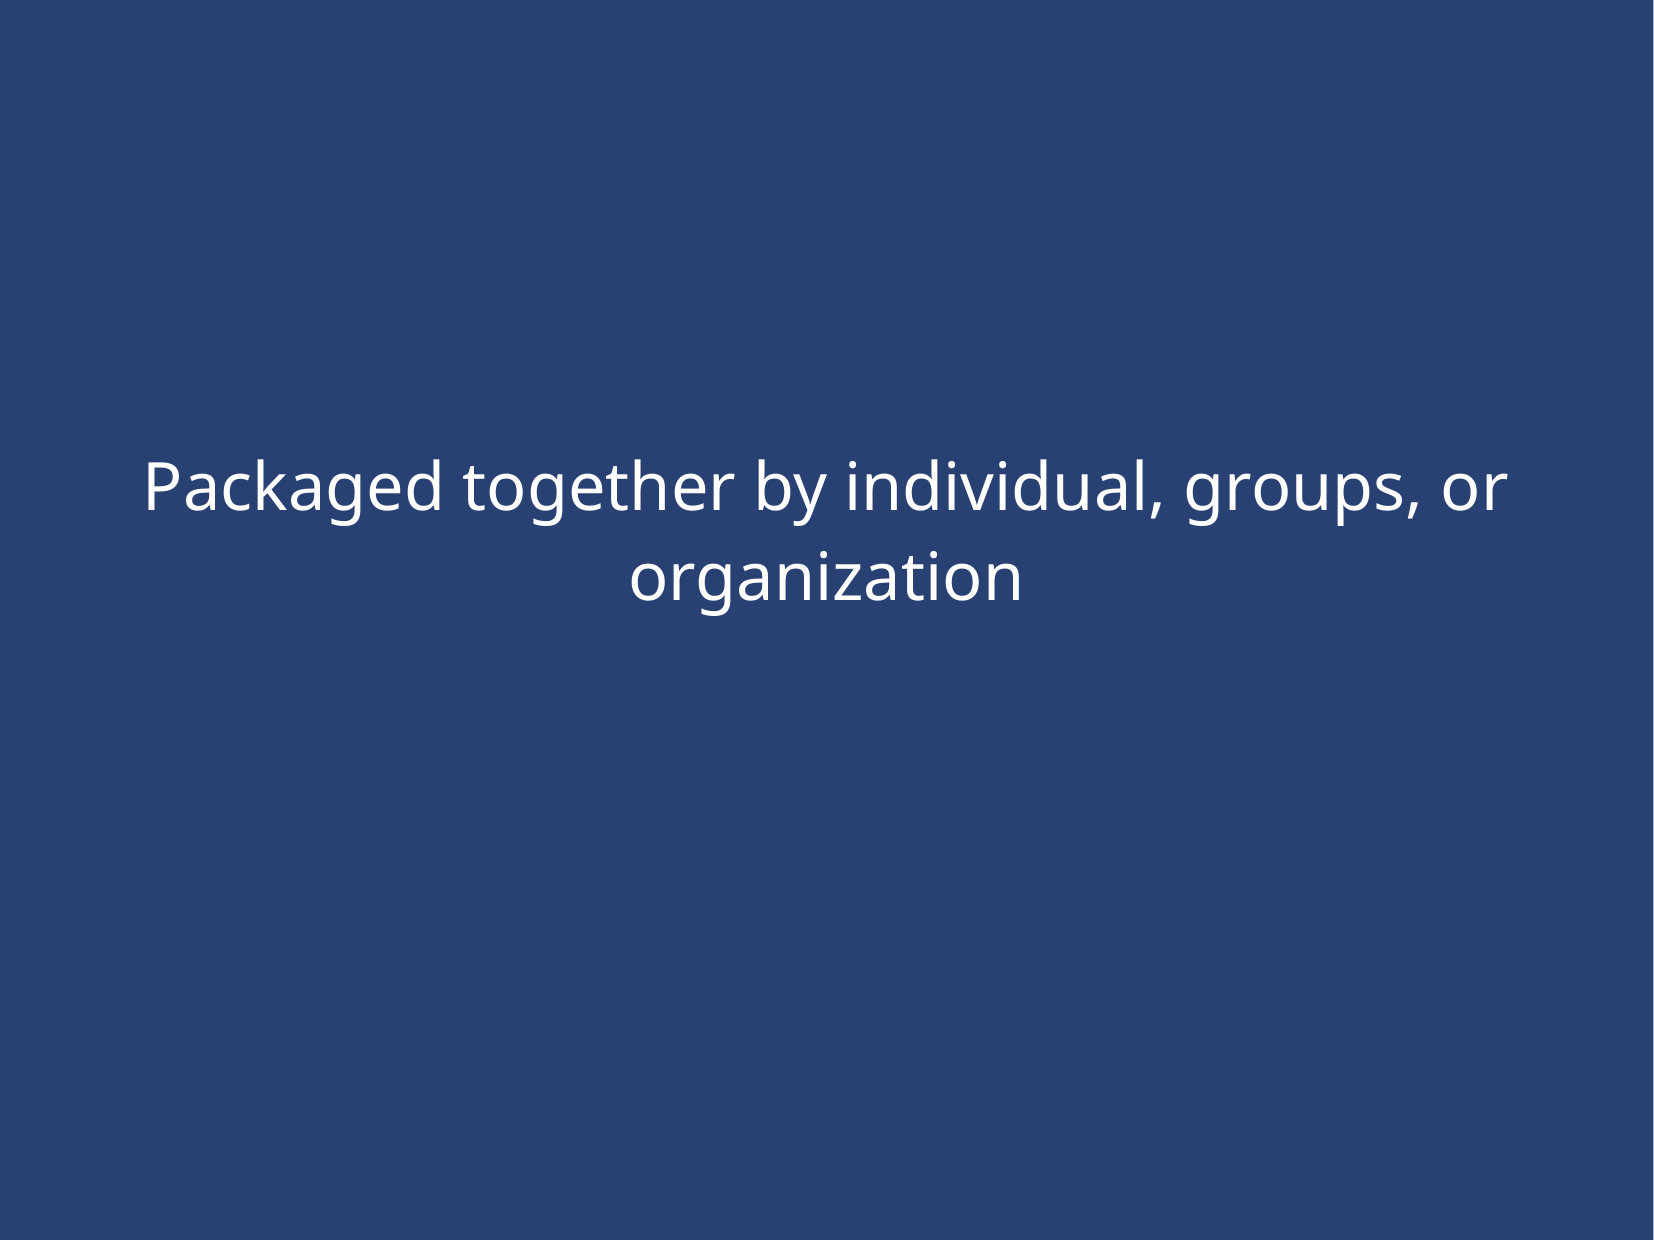

# Packaged together by individual, groups, or organization